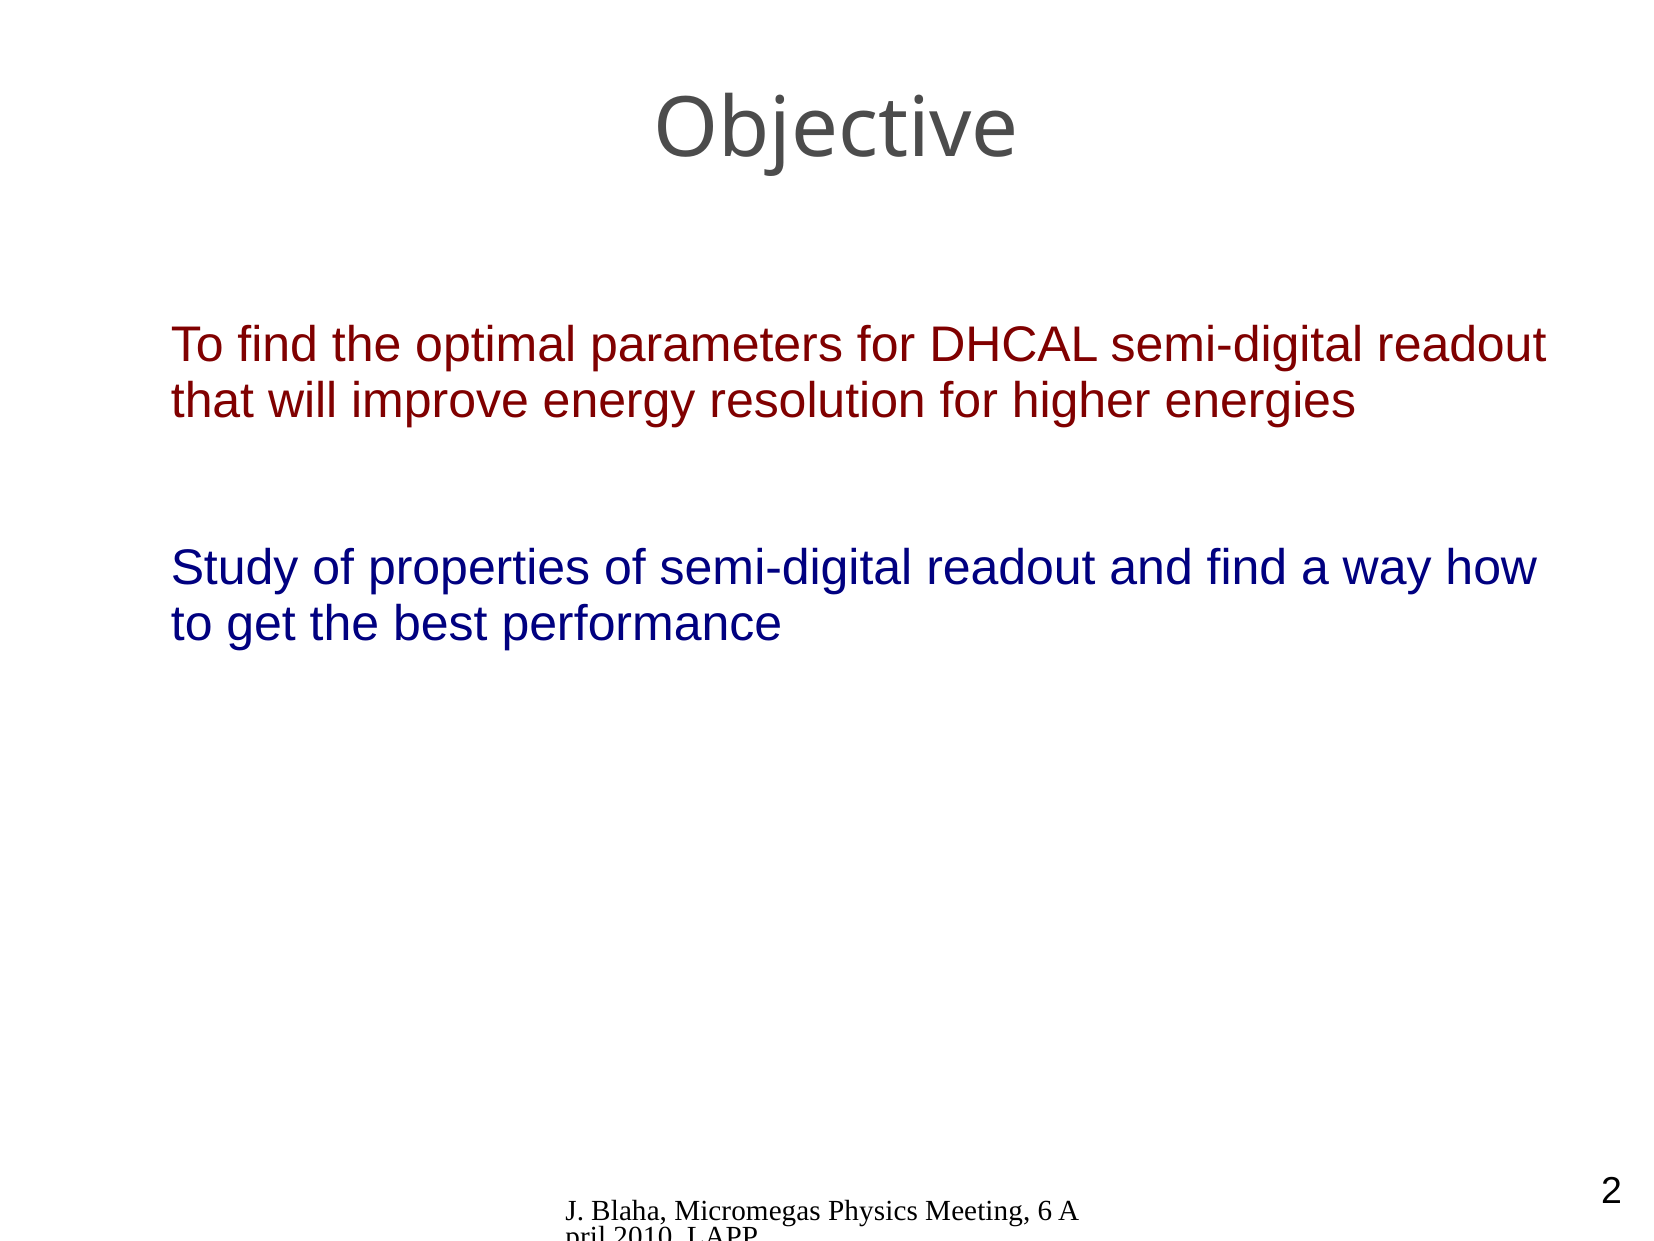

Objective
#
To find the optimal parameters for DHCAL semi-digital readout that will improve energy resolution for higher energies
Study of properties of semi-digital readout and find a way how to get the best performance
2
J. Blaha, Micromegas Physics Meeting, 6 April 2010, LAPP